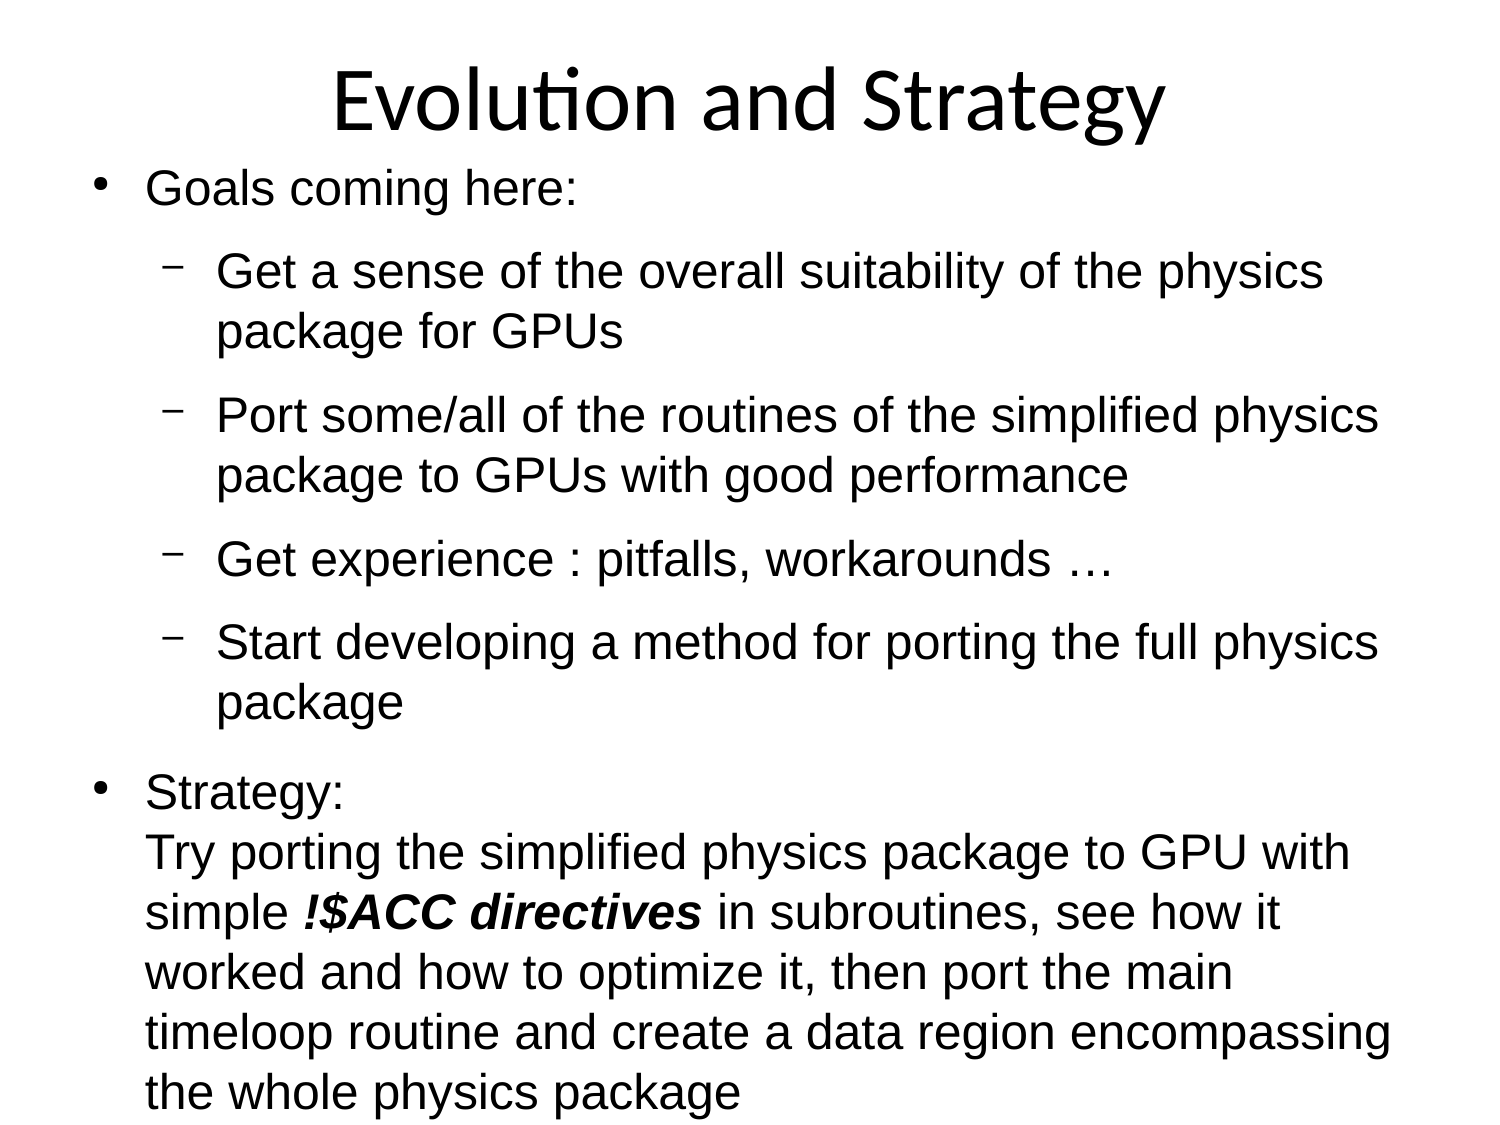

# Evolution and Strategy
Goals coming here:
Get a sense of the overall suitability of the physics package for GPUs
Port some/all of the routines of the simplified physics package to GPUs with good performance
Get experience : pitfalls, workarounds …
Start developing a method for porting the full physics package
Strategy:
Try porting the simplified physics package to GPU with simple !$ACC directives in subroutines, see how it worked and how to optimize it, then port the main timeloop routine and create a data region encompassing the whole physics package